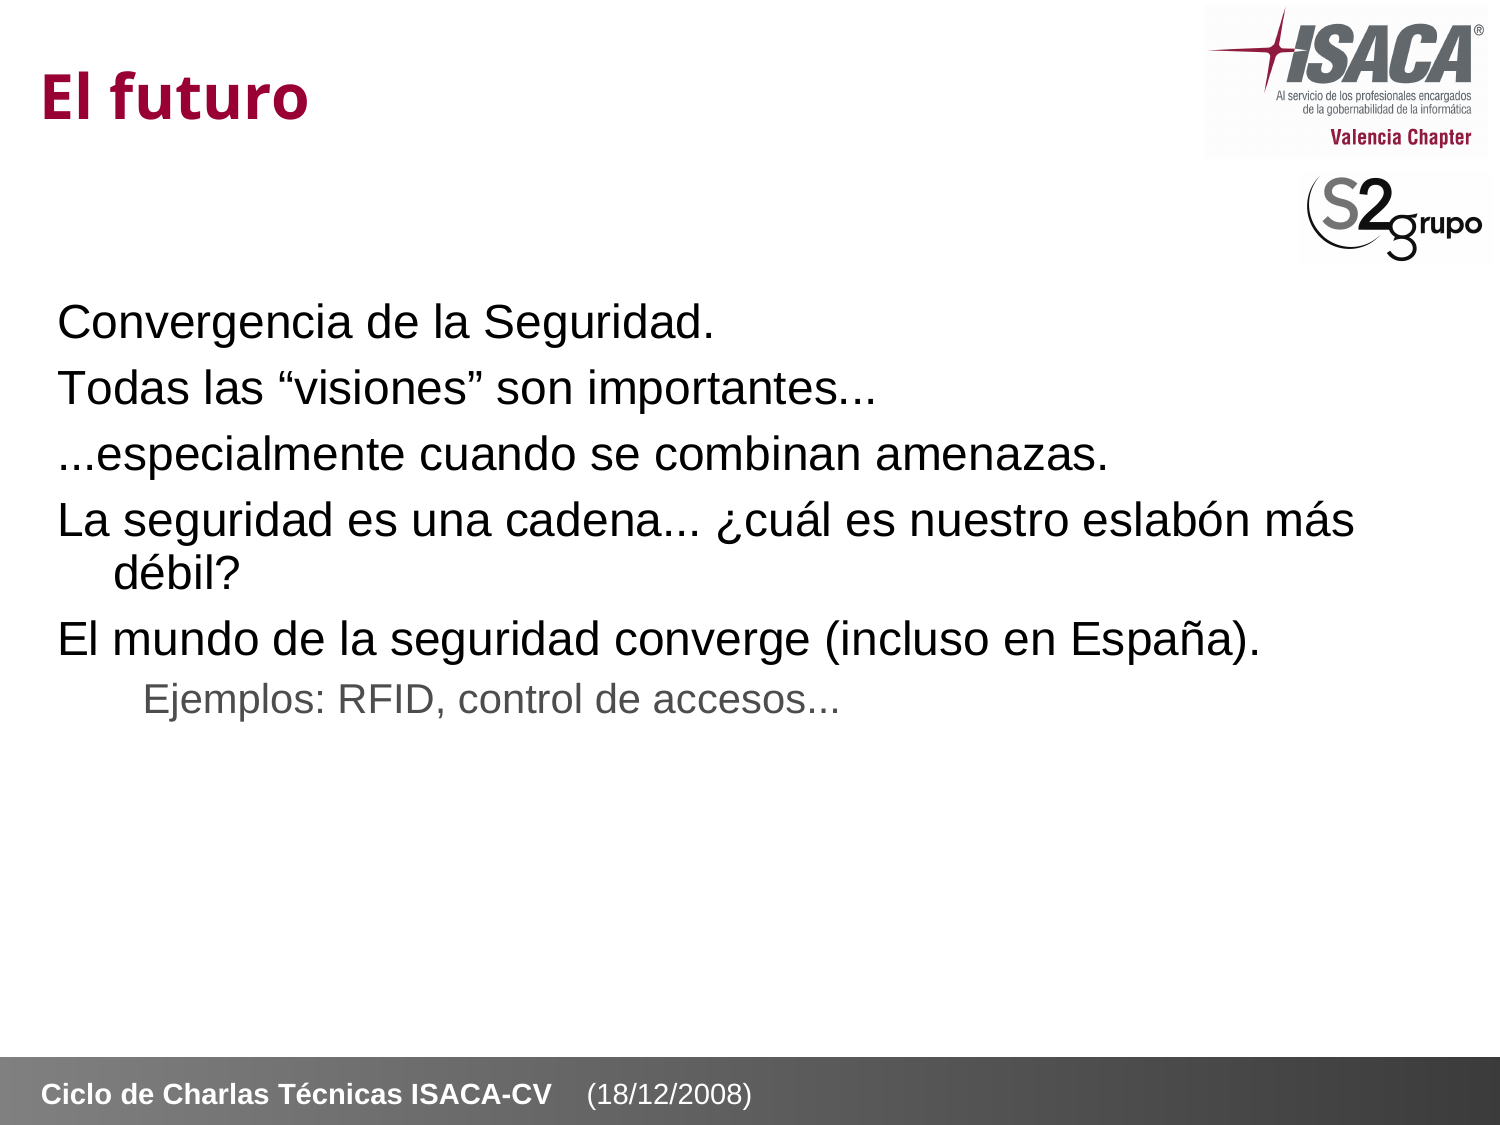

El futuro
# Convergencia de la Seguridad.
Todas las “visiones” son importantes...
...especialmente cuando se combinan amenazas.
La seguridad es una cadena... ¿cuál es nuestro eslabón más débil?
El mundo de la seguridad converge (incluso en España).
Ejemplos: RFID, control de accesos...